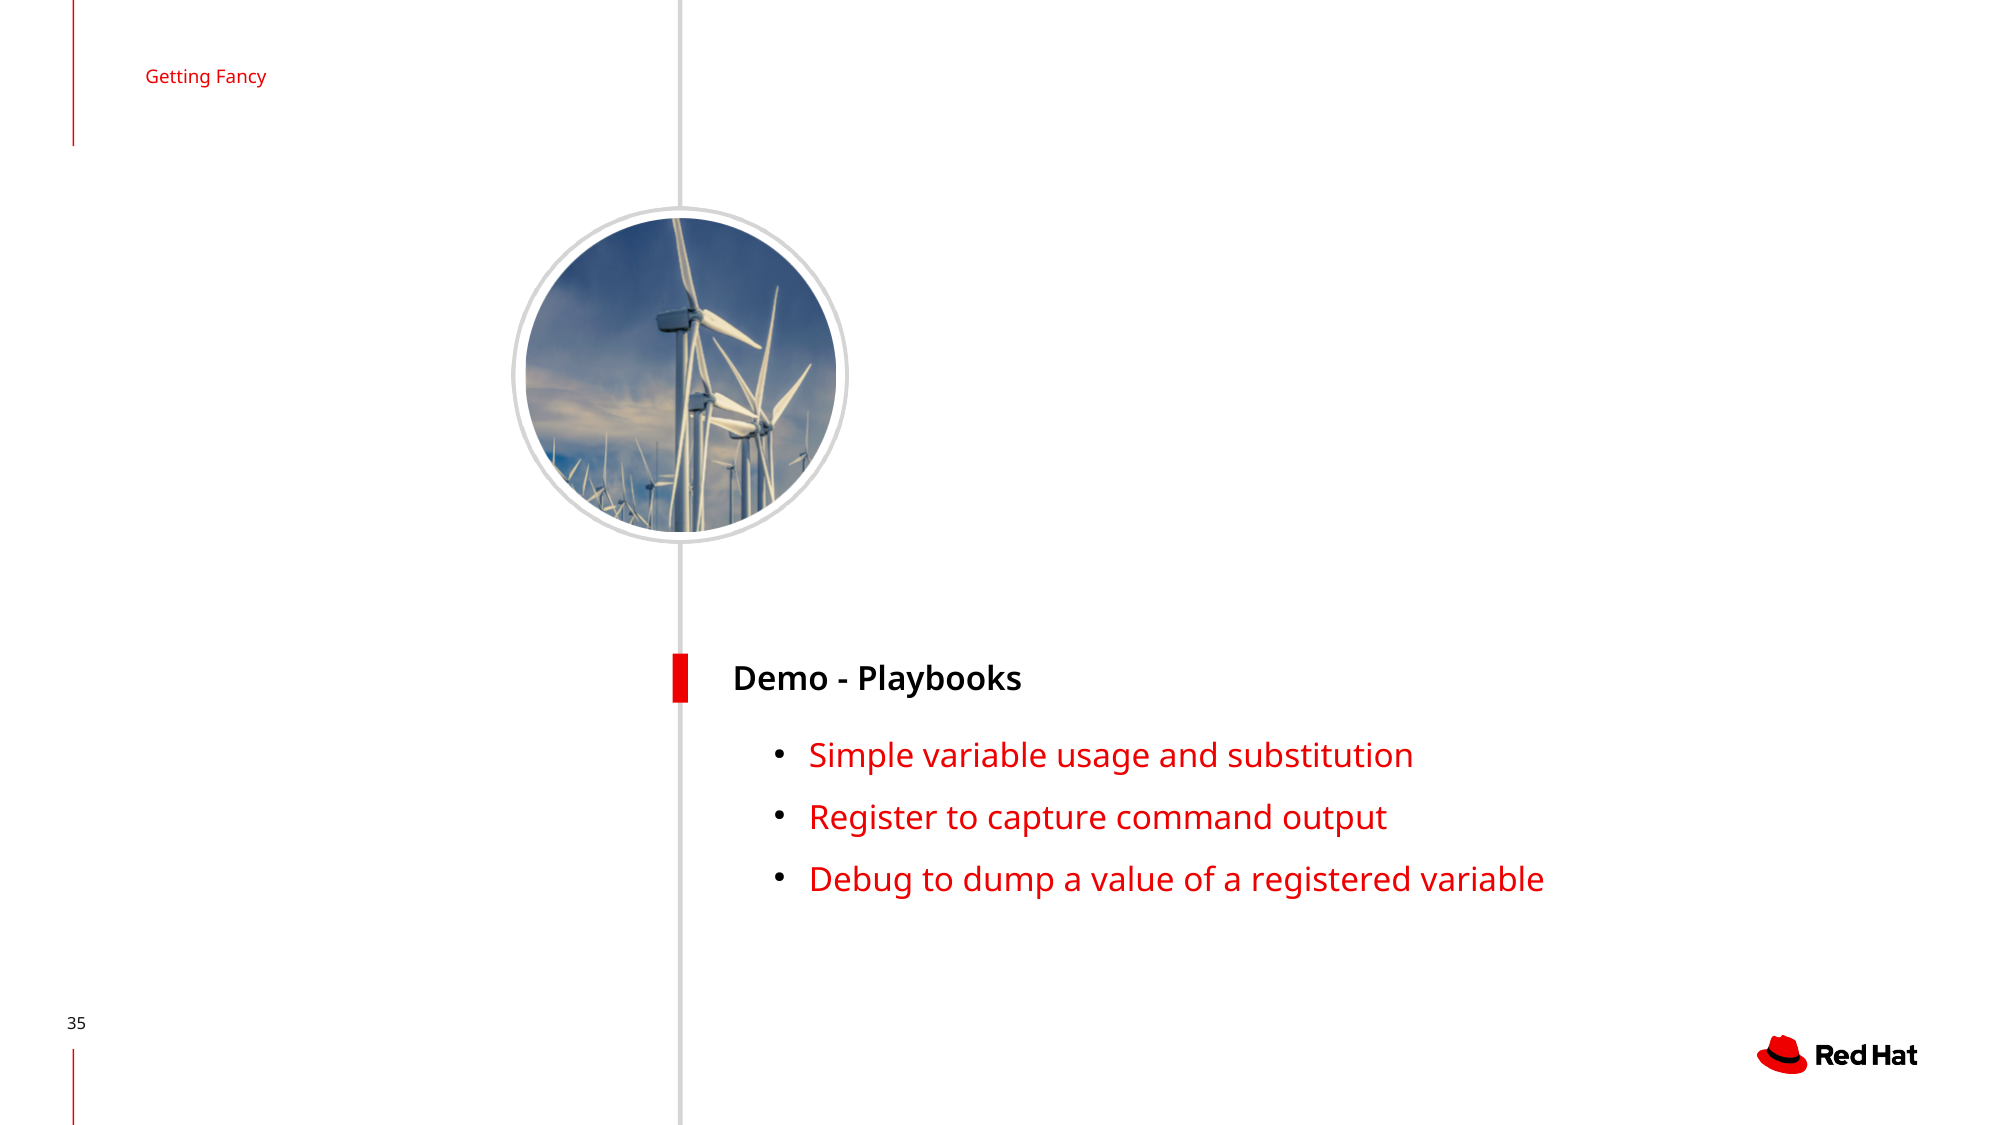

# Getting Fancy
Demo - Playbooks
Simple variable usage and substitution
Register to capture command output
Debug to dump a value of a registered variable
35